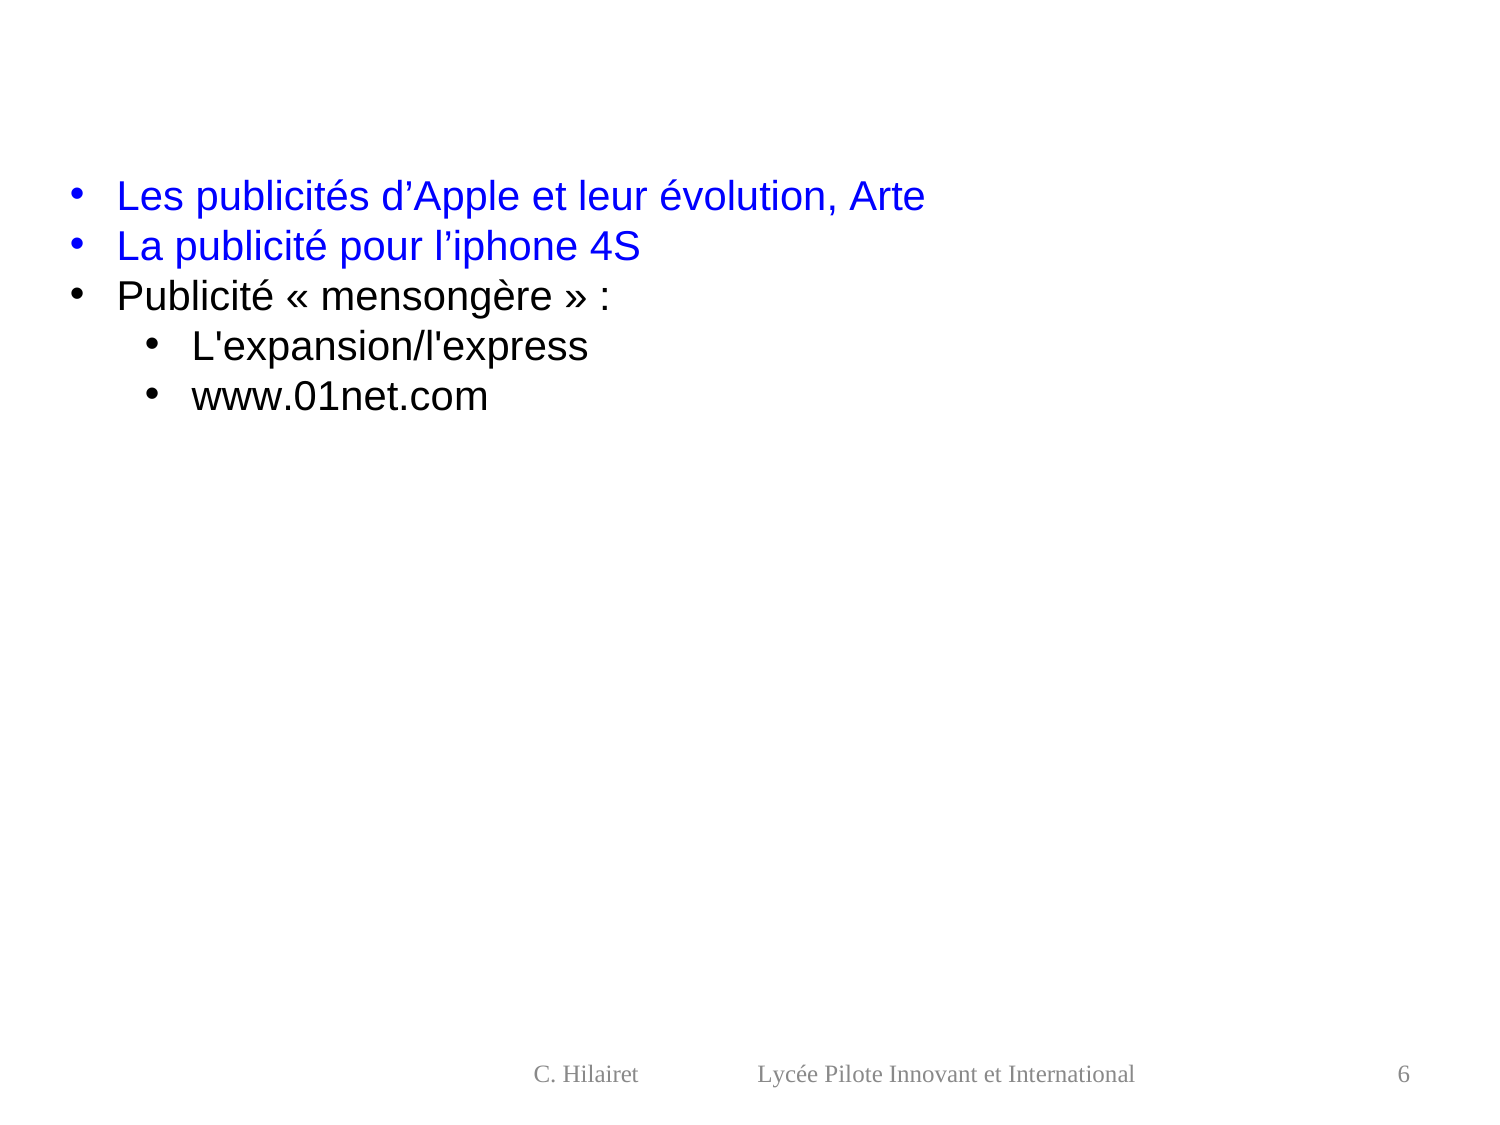

Les publicités d’Apple et leur évolution, Arte
La publicité pour l’iphone 4S
Publicité « mensongère » :
L'expansion/l'express
www.01net.com
C. Hilairet Lycée Pilote Innovant et International